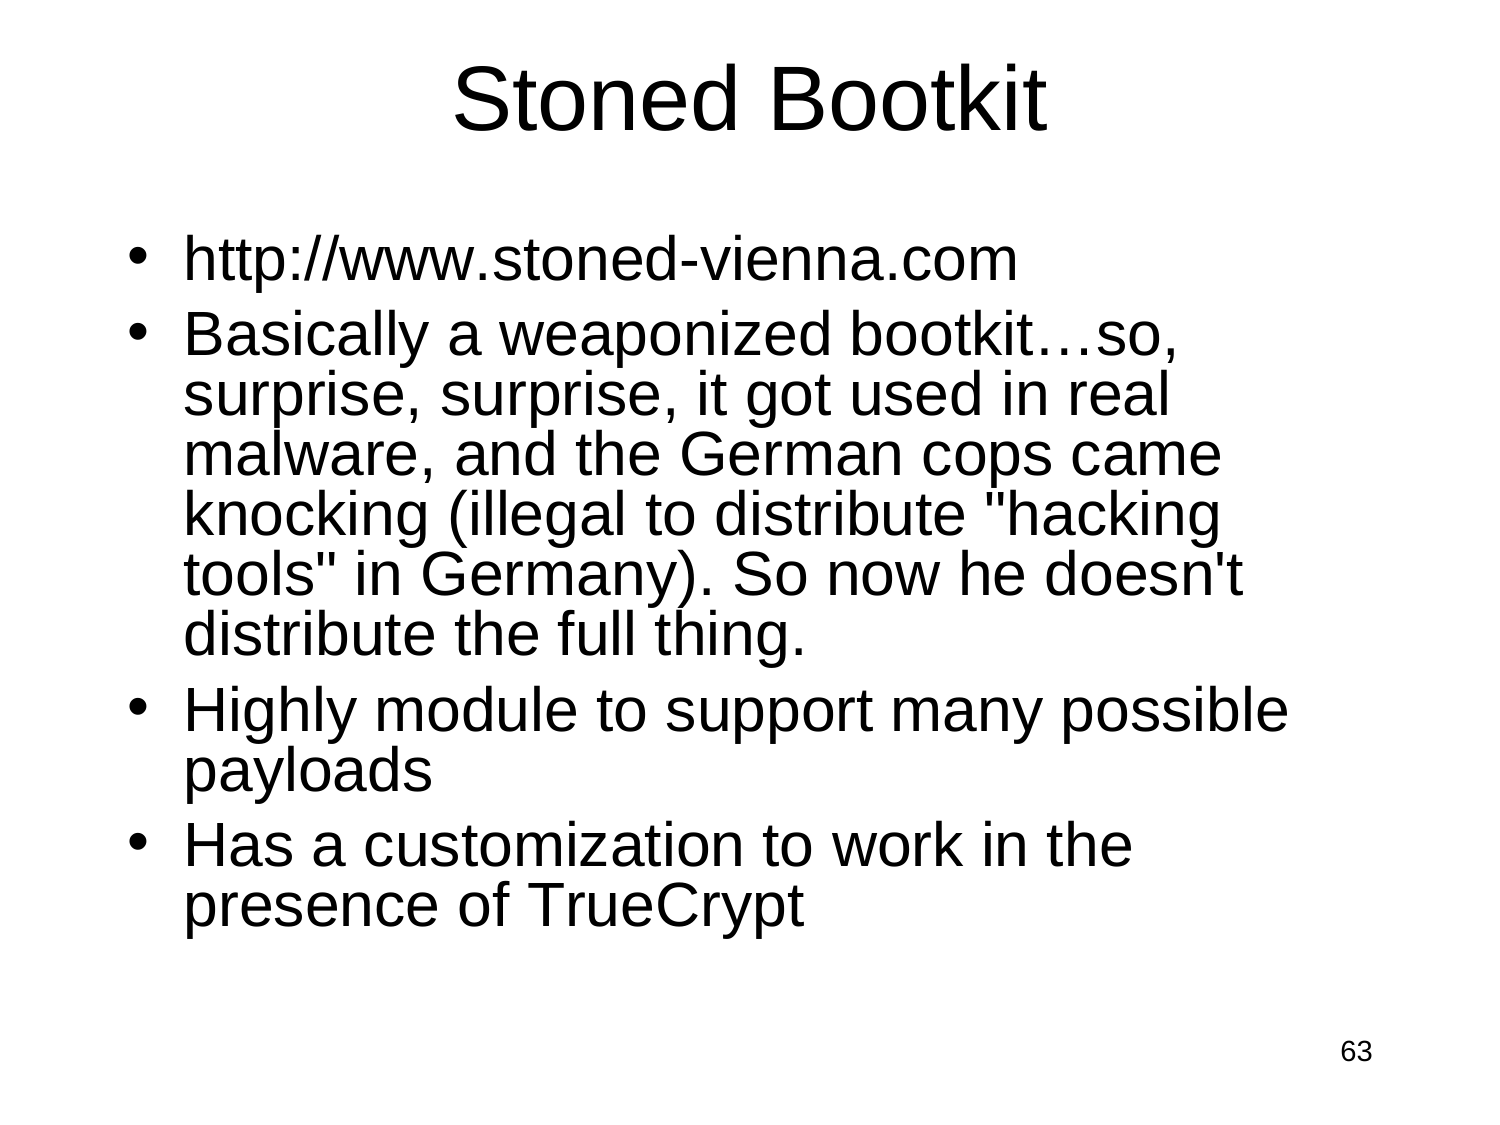

# Stoned Bootkit
http://www.stoned-vienna.com
Basically a weaponized bootkit…so, surprise, surprise, it got used in real malware, and the German cops came knocking (illegal to distribute "hacking tools" in Germany). So now he doesn't distribute the full thing.
Highly module to support many possible payloads
Has a customization to work in the presence of TrueCrypt